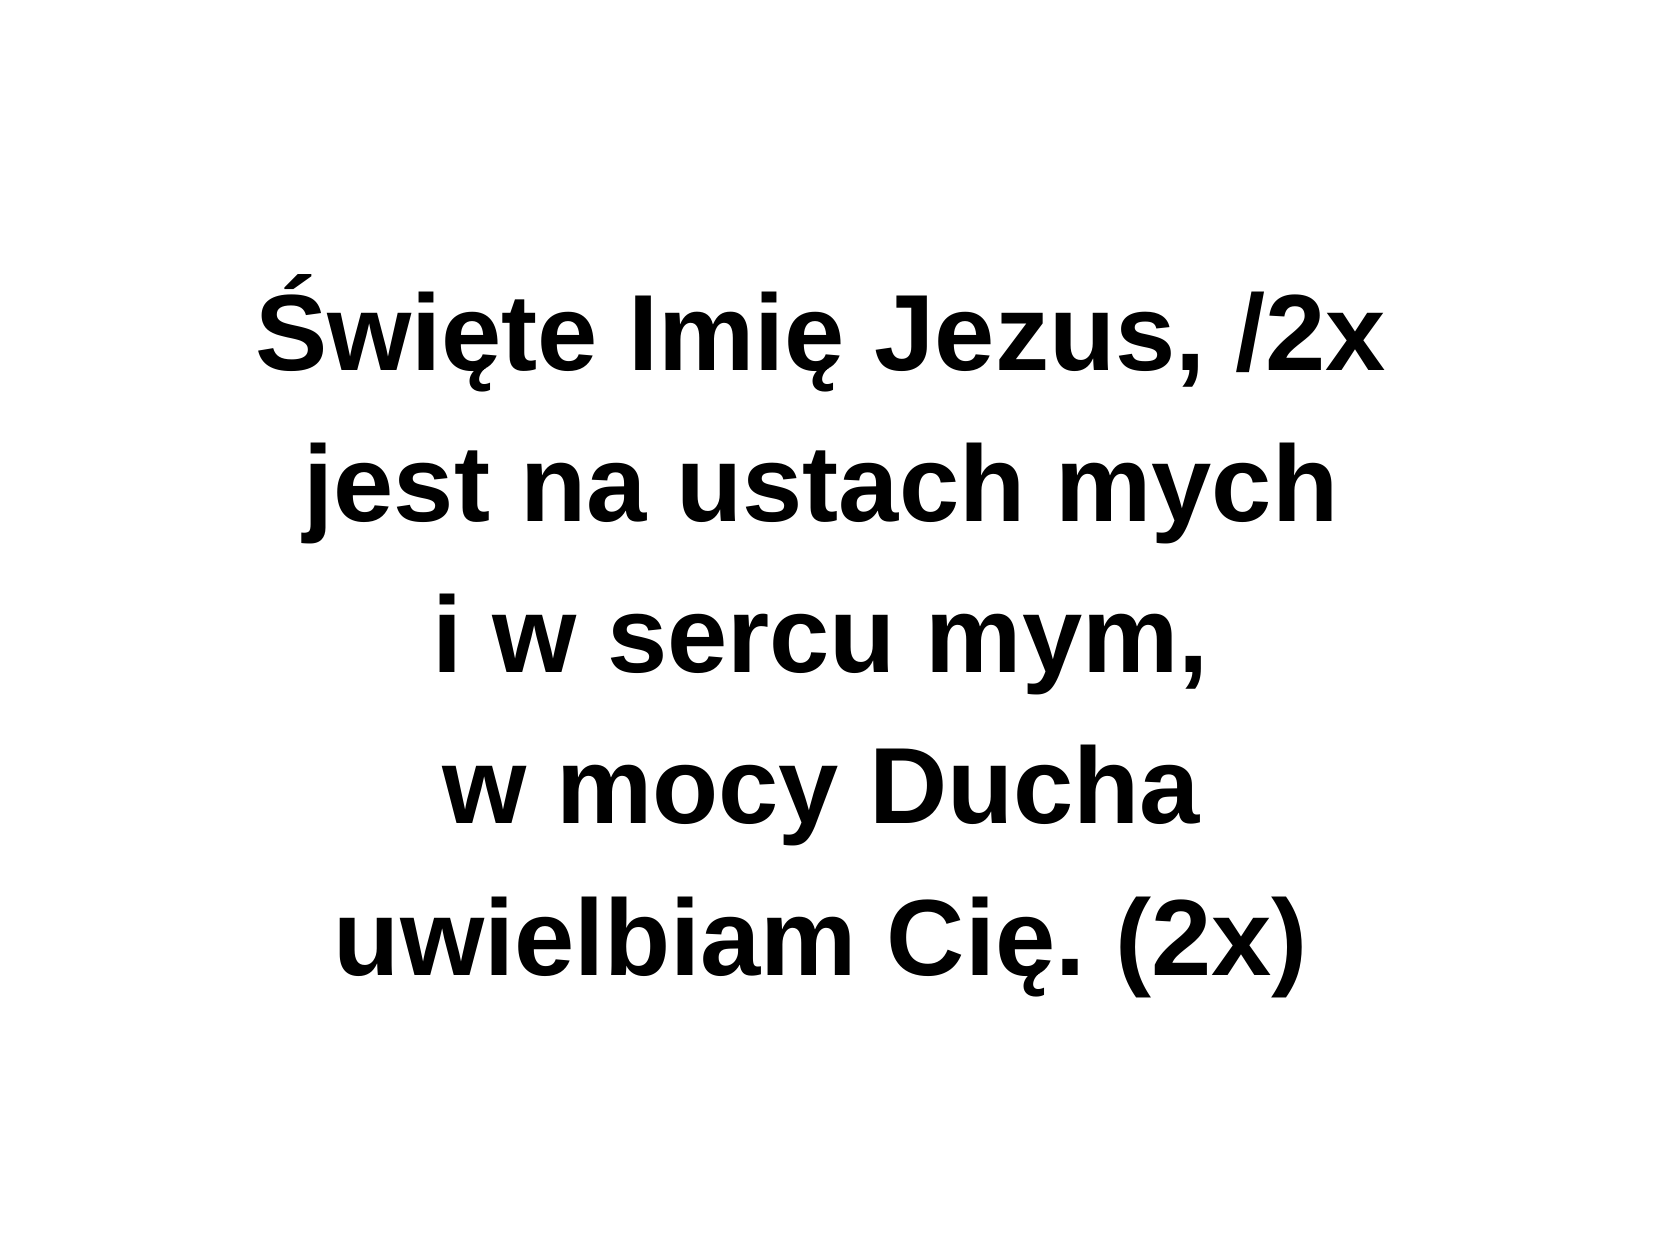

# Święte Imię Jezus, /2x
jest na ustach mych
i w sercu mym,
w mocy Ducha
uwielbiam Cię. (2x)